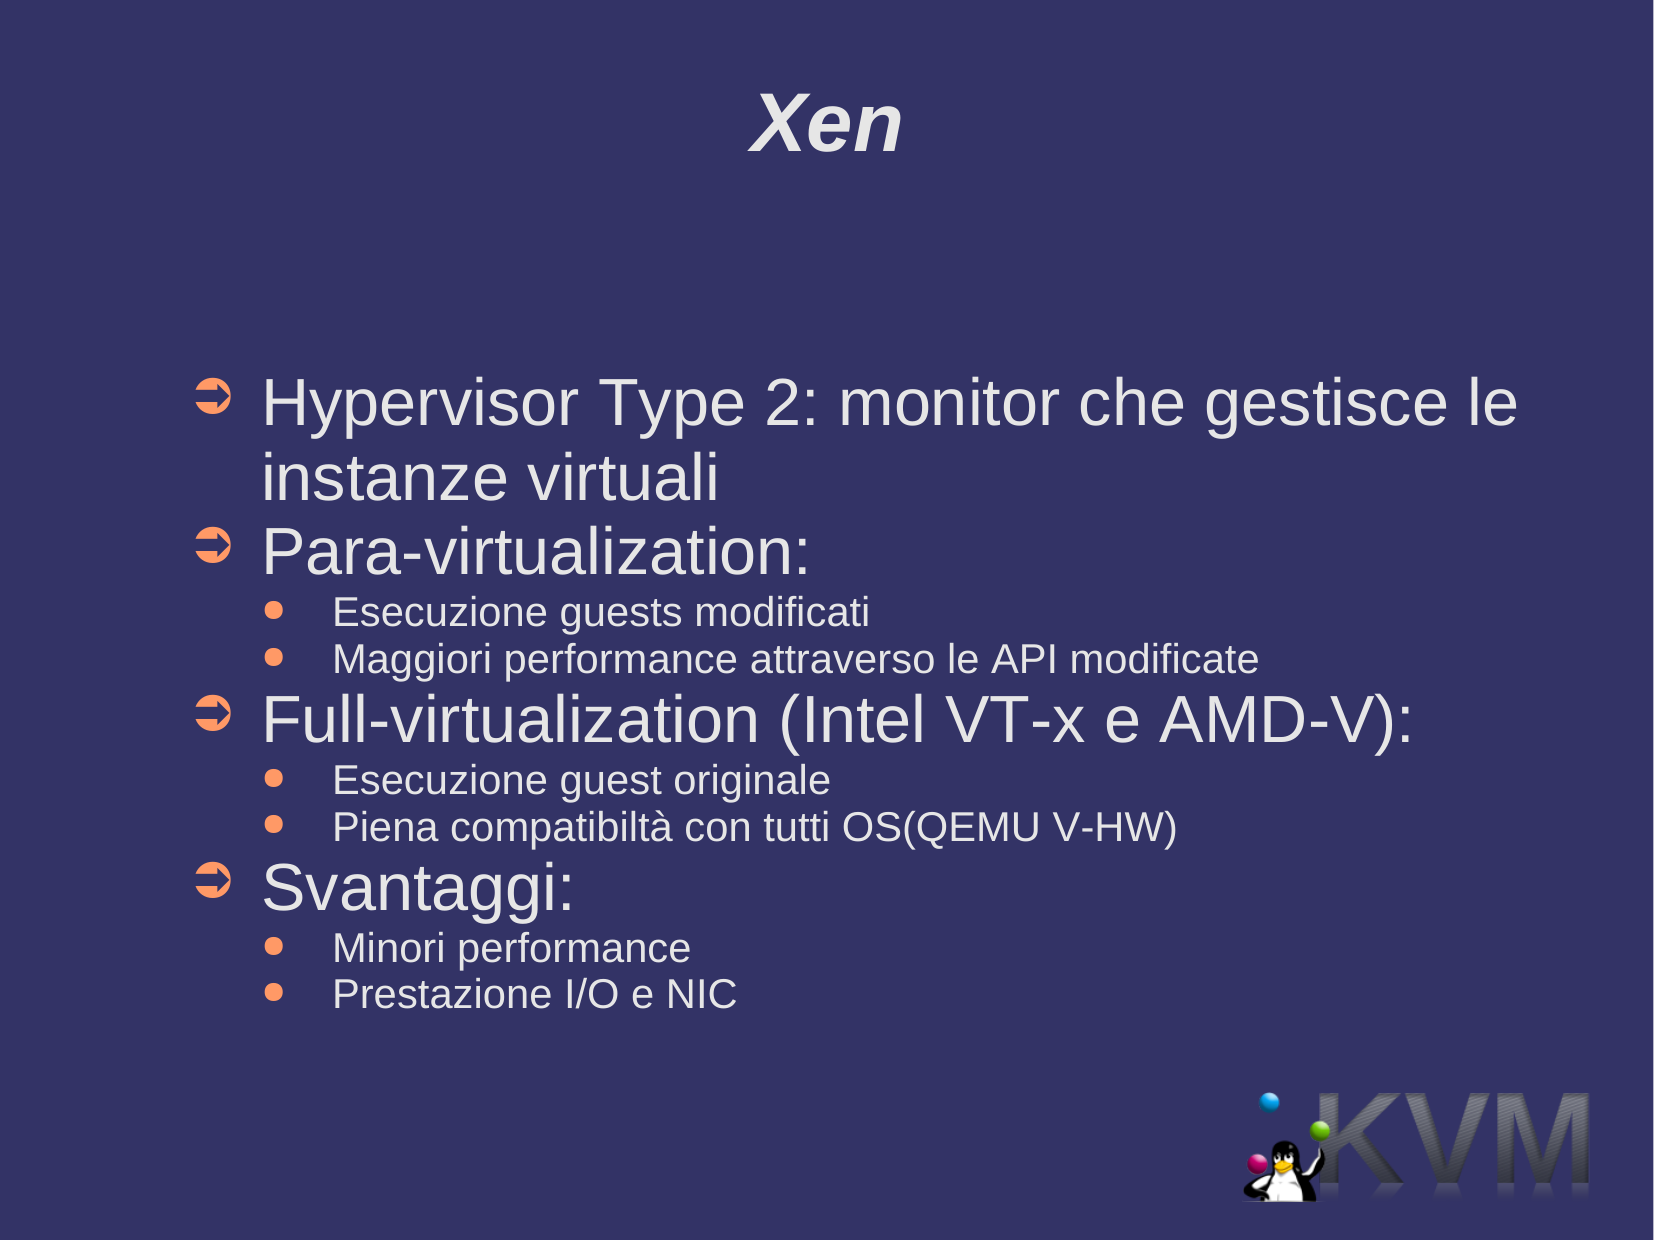

# Xen
Hypervisor Type 2: monitor che gestisce le instanze virtuali
Para-virtualization:
Esecuzione guests modificati
Maggiori performance attraverso le API modificate
Full-virtualization (Intel VT-x e AMD-V):
Esecuzione guest originale
Piena compatibiltà con tutti OS(QEMU V-HW)
Svantaggi:
Minori performance
Prestazione I/O e NIC